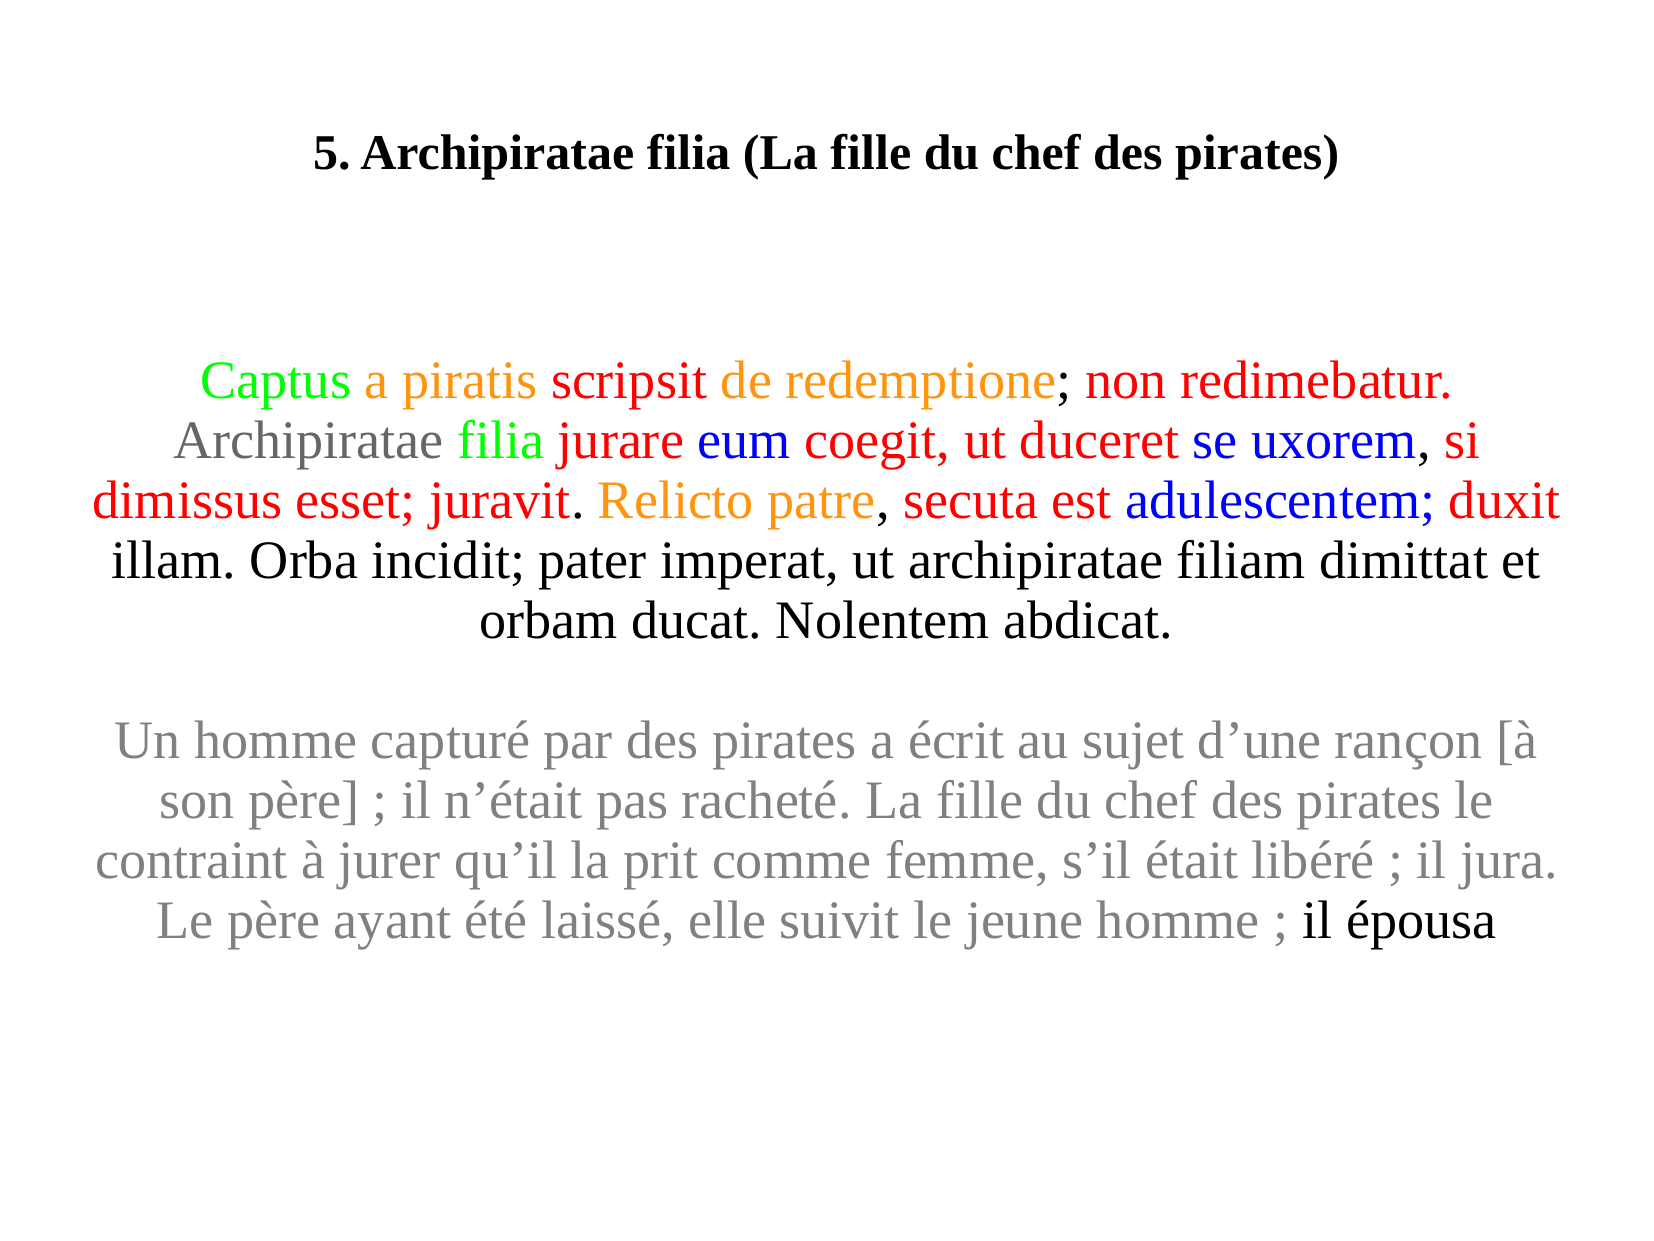

# 5. Archipiratae filia (La fille du chef des pirates)
Captus a piratis scripsit de redemptione; non redimebatur. Archipiratae filia jurare eum coegit, ut duceret se uxorem, si dimissus esset; juravit. Relicto patre, secuta est adulescentem; duxit illam. Orba incidit; pater imperat, ut archipiratae filiam dimittat et orbam ducat. Nolentem abdicat.
Un homme capturé par des pirates a écrit au sujet d’une rançon [à son père] ; il n’était pas racheté. La fille du chef des pirates le contraint à jurer qu’il la prit comme femme, s’il était libéré ; il jura. Le père ayant été laissé, elle suivit le jeune homme ; il épousa